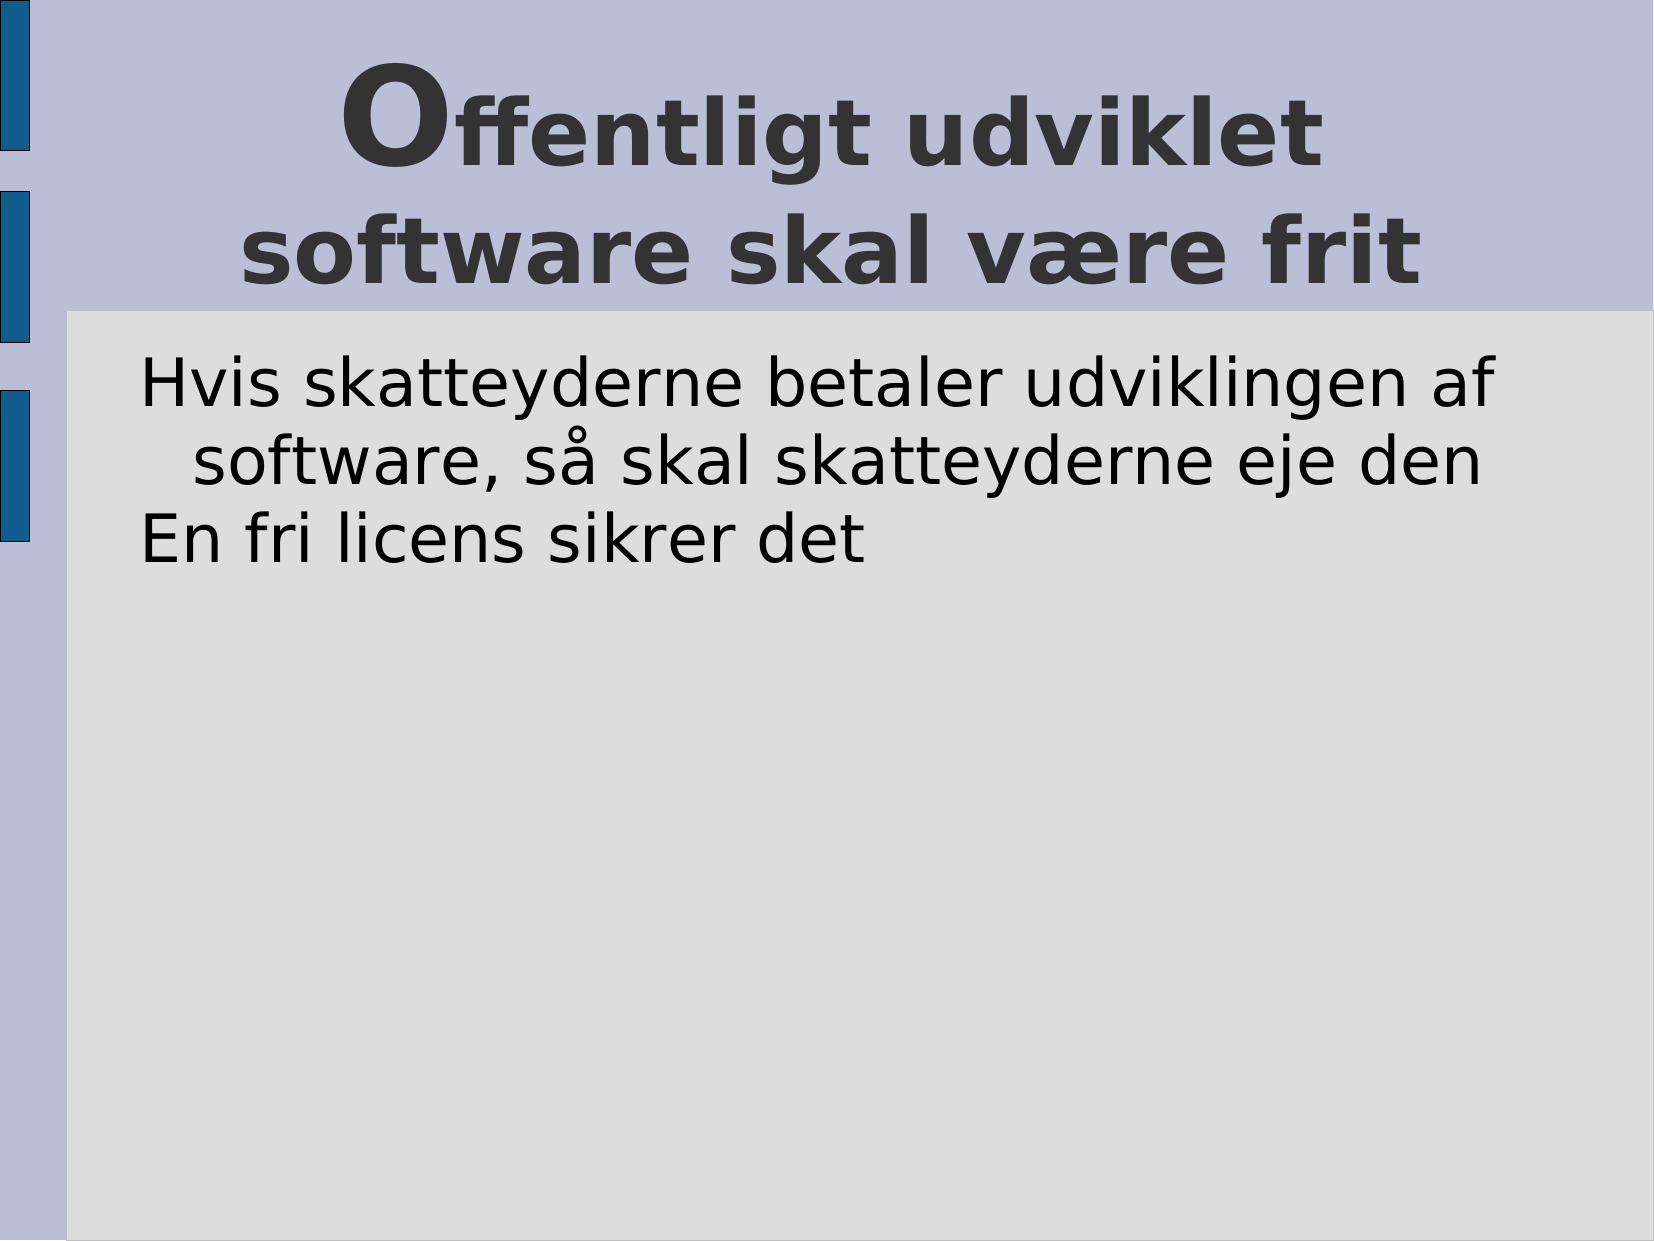

# Offentligt udviklet software skal være frit
Hvis skatteyderne betaler udviklingen af software, så skal skatteyderne eje den
En fri licens sikrer det